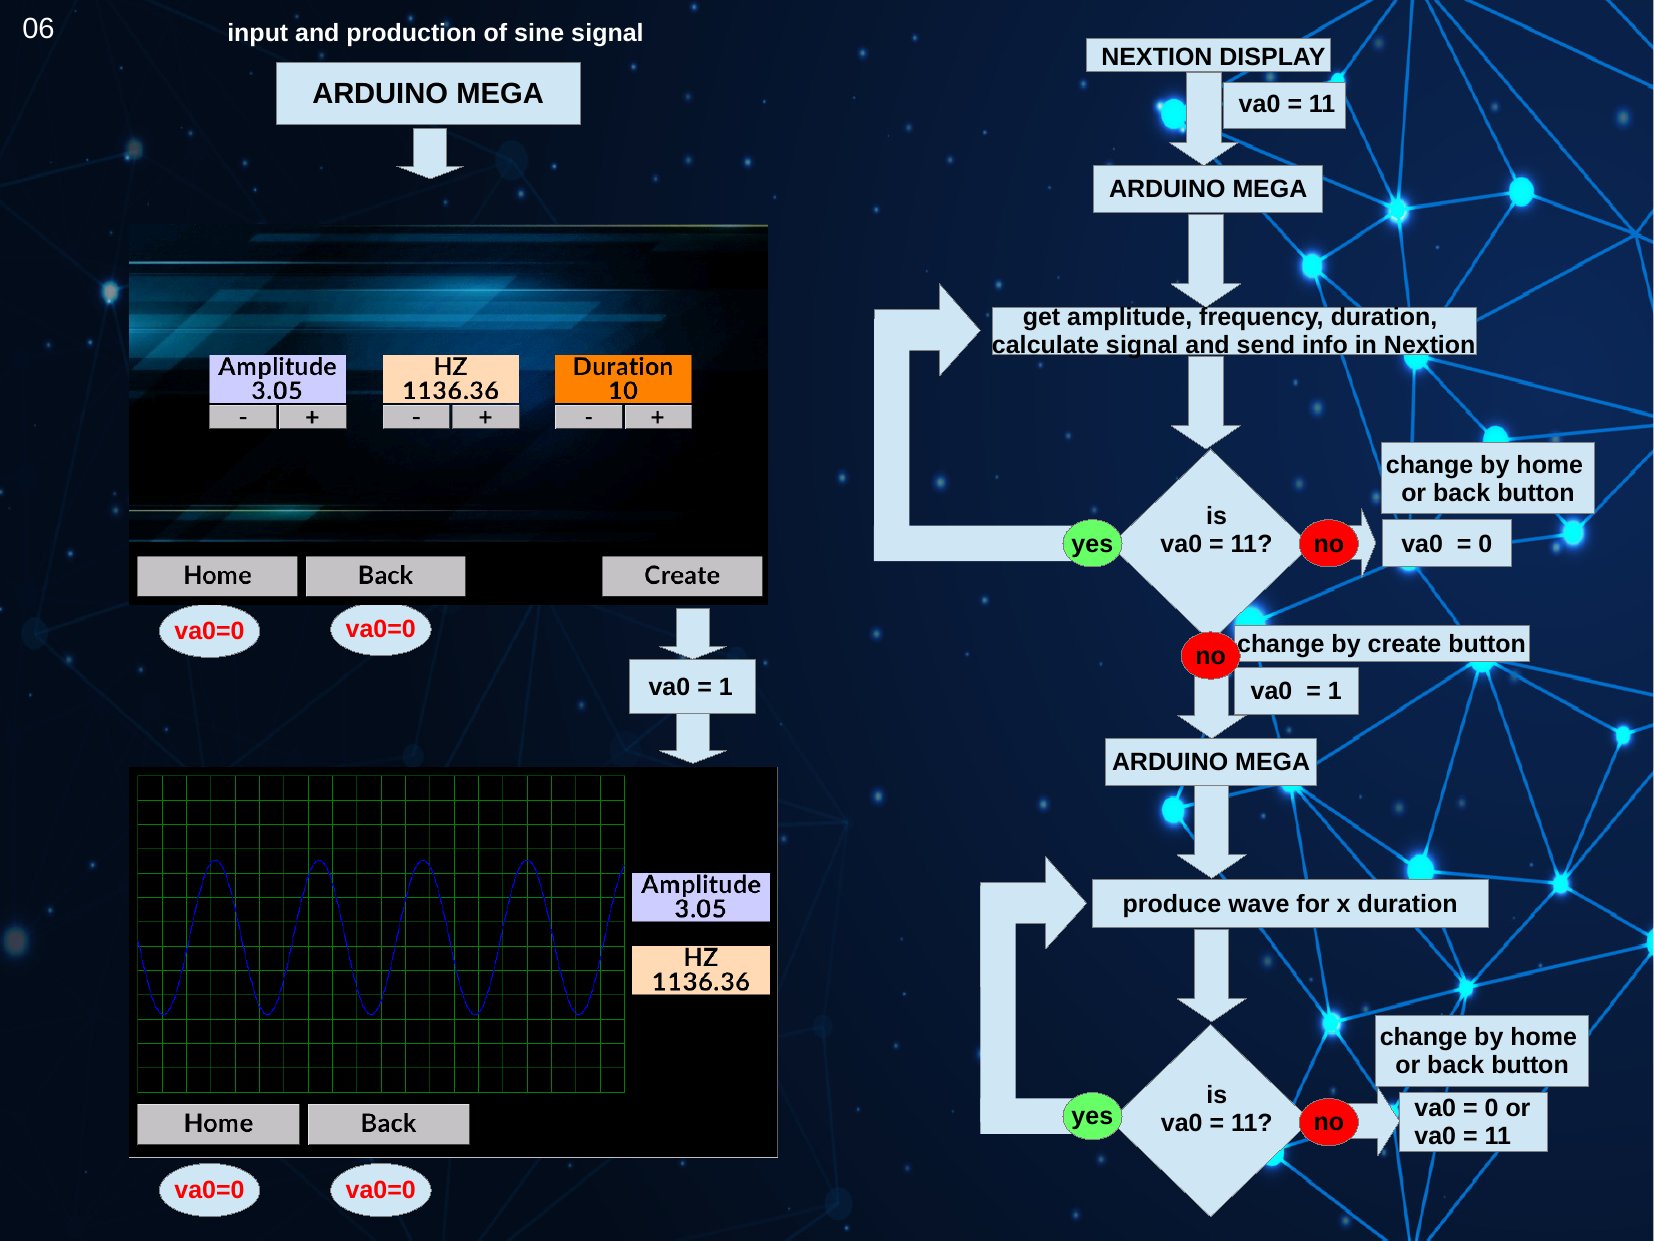

# 06
input and production of sine signal
NEXTION DISPLAY
ARDUINO MEGA
va0 = 11
ARDUINO MEGA
get amplitude, frequency, duration,
calculate signal and send info in Nextion
change by home
or back button
is
va0 = 11?
yes
no
va0 = 0
va0=0
va0=0
change by create button
no
va0 = 1
va0 = 1
ARDUINO MEGA
produce wave for x duration
change by home
or back button
is
va0 = 11?
yes
va0 = 0 or
va0 = 11
no
va0=0
va0=0